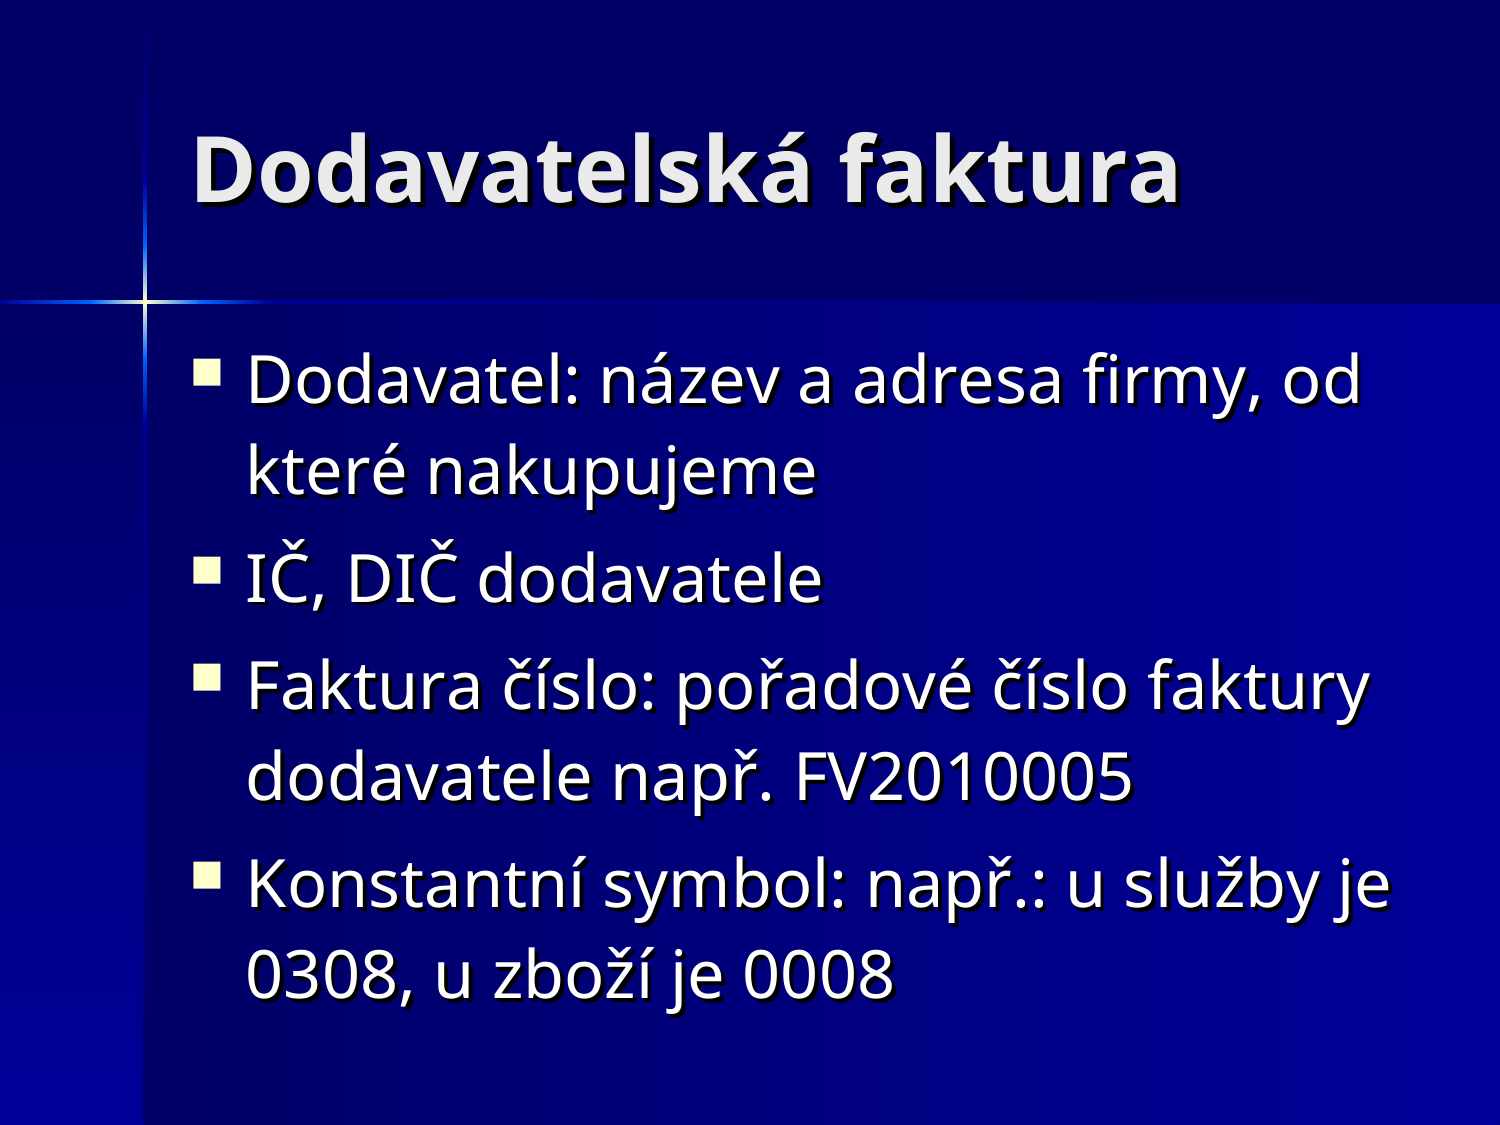

# Dodavatelská faktura
Dodavatel: název a adresa firmy, od které nakupujeme
IČ, DIČ dodavatele
Faktura číslo: pořadové číslo faktury dodavatele např. FV2010005
Konstantní symbol: např.: u služby je 0308, u zboží je 0008